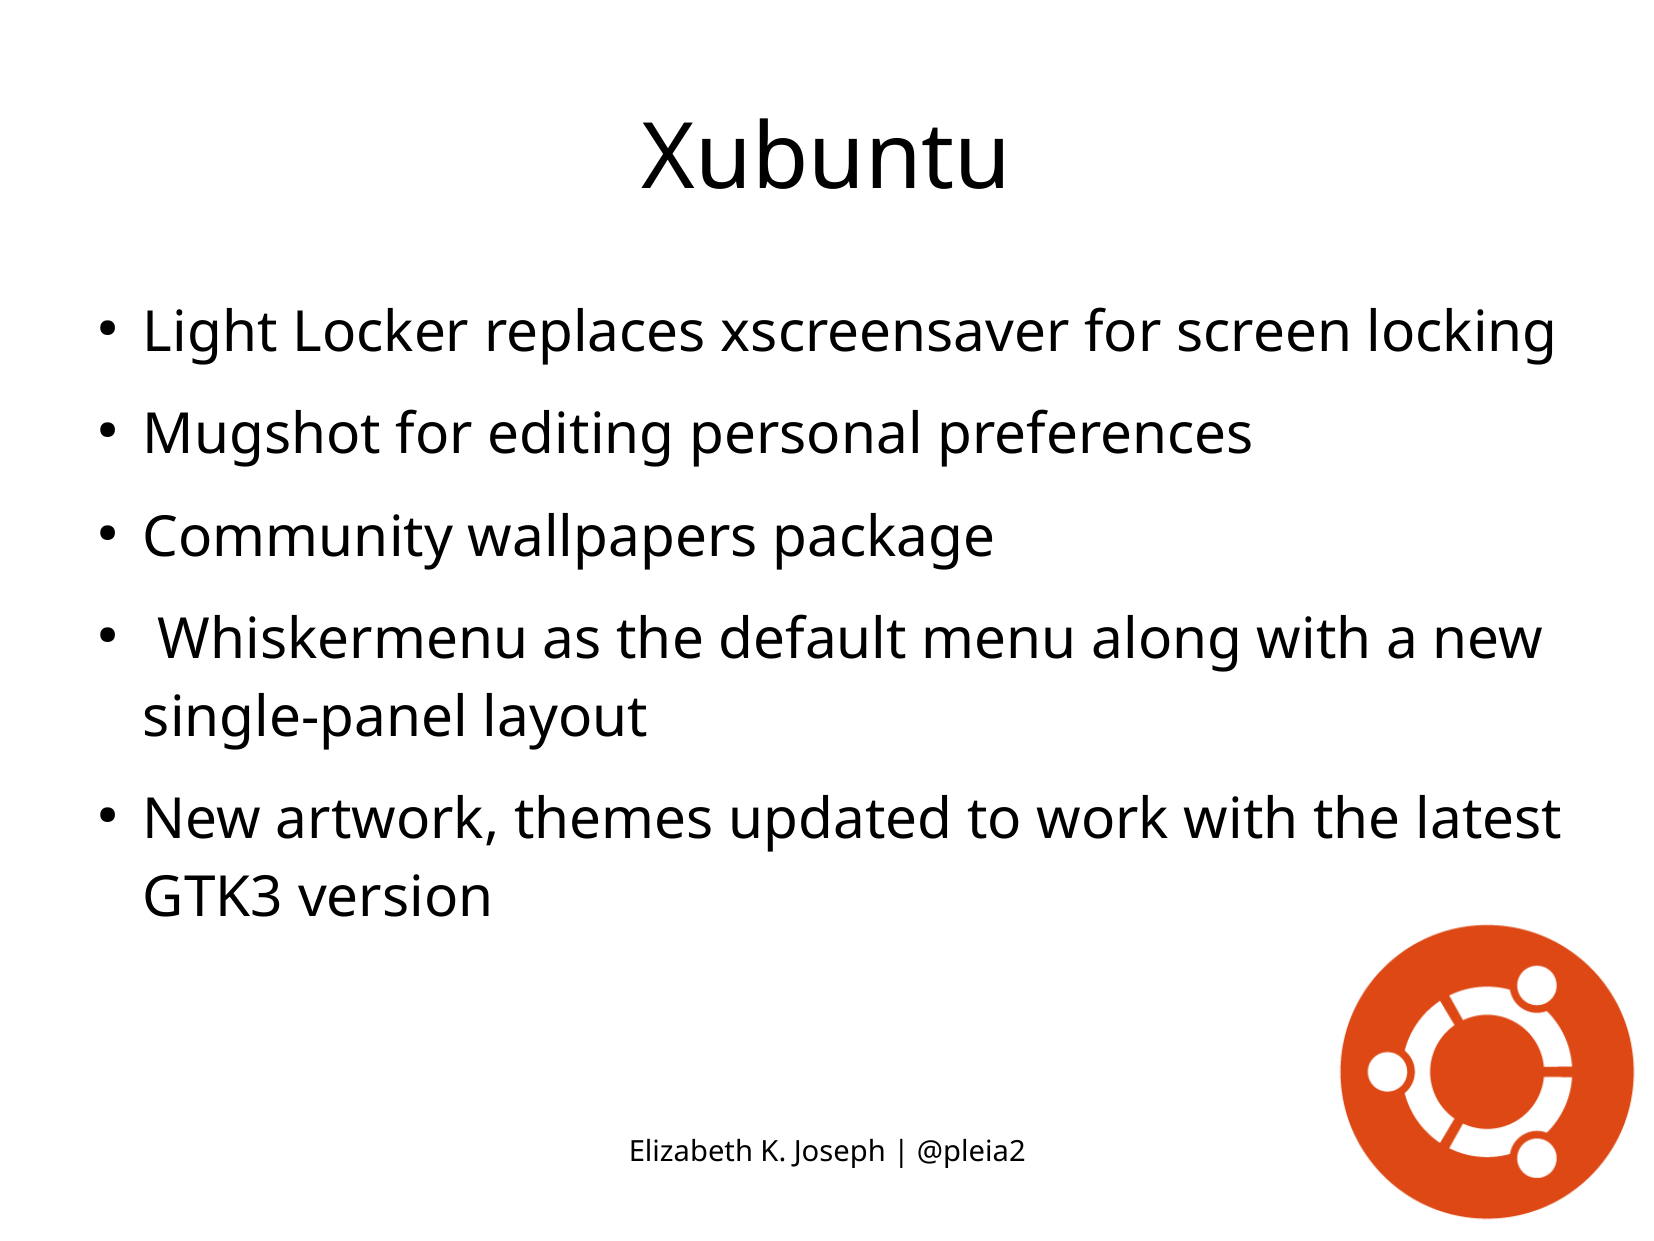

# Xubuntu
Light Locker replaces xscreensaver for screen locking
Mugshot for editing personal preferences
Community wallpapers package
 Whiskermenu as the default menu along with a new single-panel layout
New artwork, themes updated to work with the latest GTK3 version
Elizabeth K. Joseph | @pleia2